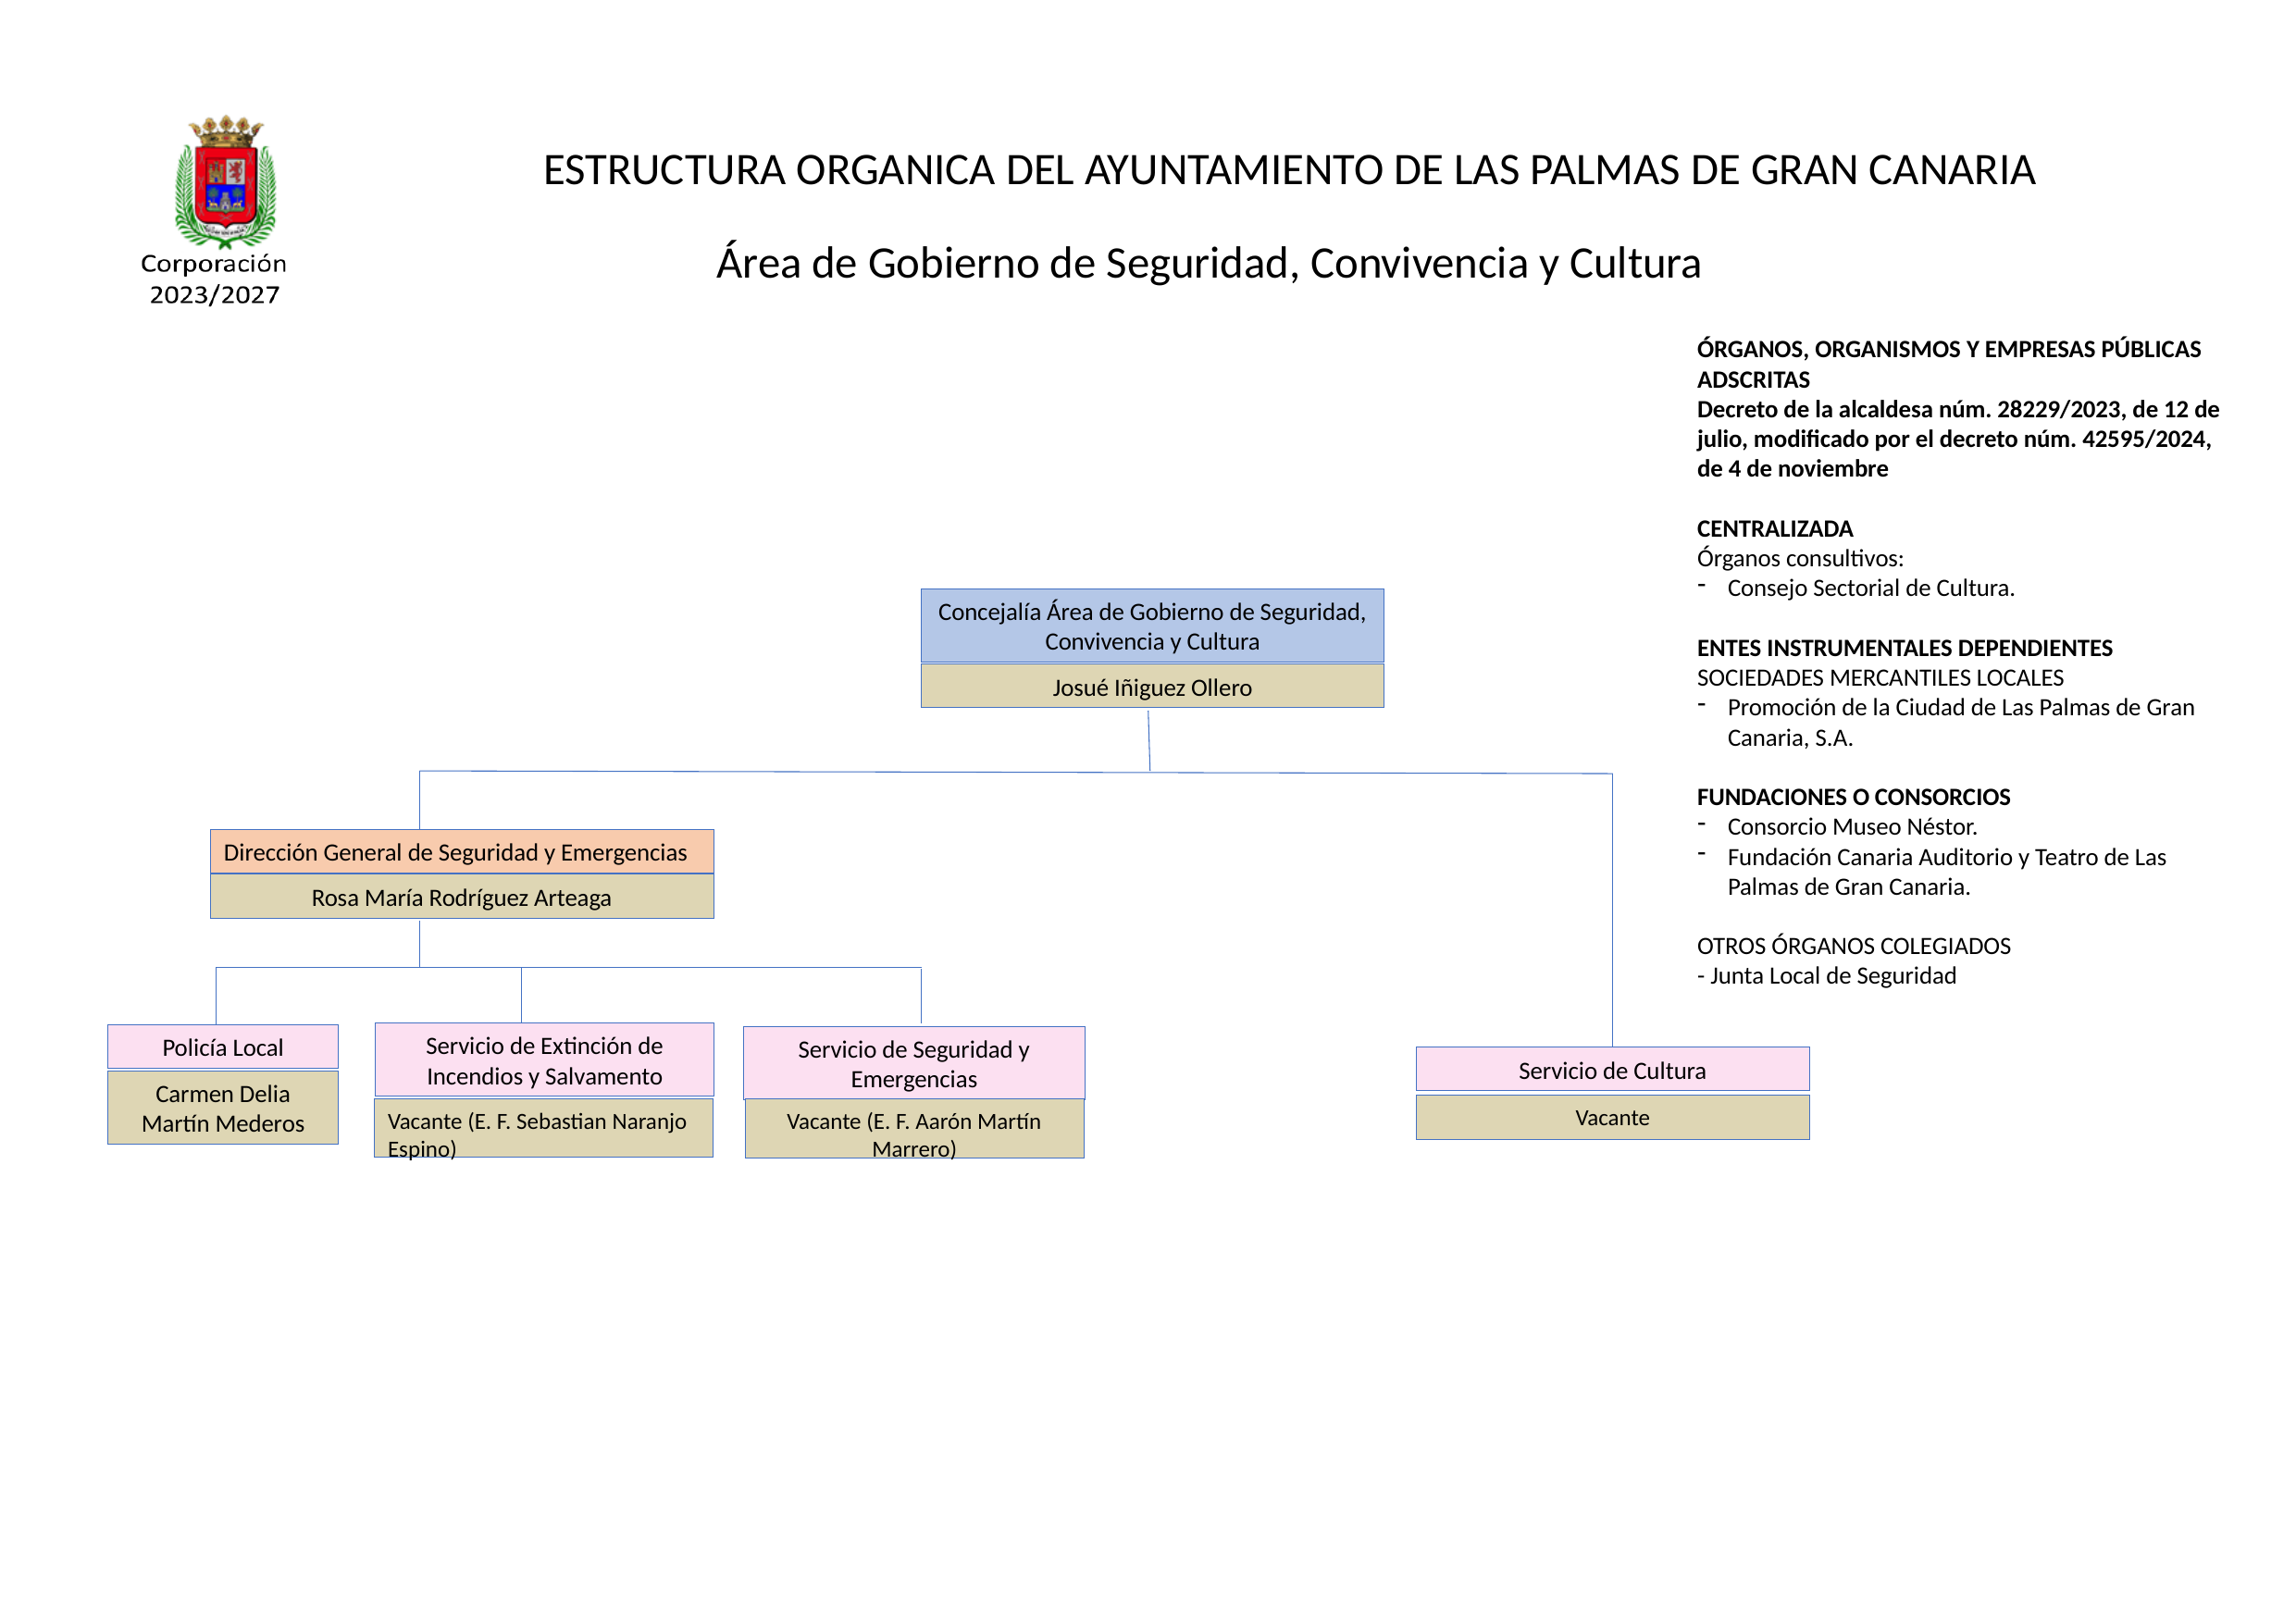

ESTRUCTURA ORGANICA DEL AYUNTAMIENTO DE LAS PALMAS DE GRAN CANARIA
Área de Gobierno de Seguridad, Convivencia y Cultura
ÓRGANOS, ORGANISMOS Y EMPRESAS PÚBLICAS ADSCRITAS
Decreto de la alcaldesa núm. 28229/2023, de 12 de julio, modificado por el decreto núm. 42595/2024, de 4 de noviembre
CENTRALIZADA
Órganos consultivos:
Consejo Sectorial de Cultura.
ENTES INSTRUMENTALES DEPENDIENTES
SOCIEDADES MERCANTILES LOCALES
Promoción de la Ciudad de Las Palmas de Gran Canaria, S.A.
FUNDACIONES O CONSORCIOS
Consorcio Museo Néstor.
Fundación Canaria Auditorio y Teatro de Las Palmas de Gran Canaria.
OTROS ÓRGANOS COLEGIADOS
- Junta Local de Seguridad
Concejalía Área de Gobierno de Seguridad, Convivencia y Cultura
Josué Iñiguez Ollero
Dirección General de Seguridad y Emergencias
Rosa María Rodríguez Arteaga
Servicio de Extinción de Incendios y Salvamento
Policía Local
Servicio de Seguridad y Emergencias
Servicio de Cultura
Carmen Delia Martín Mederos
Vacante
Vacante (E. F. Sebastian Naranjo Espino)
Vacante (E. F. Aarón Martín Marrero)